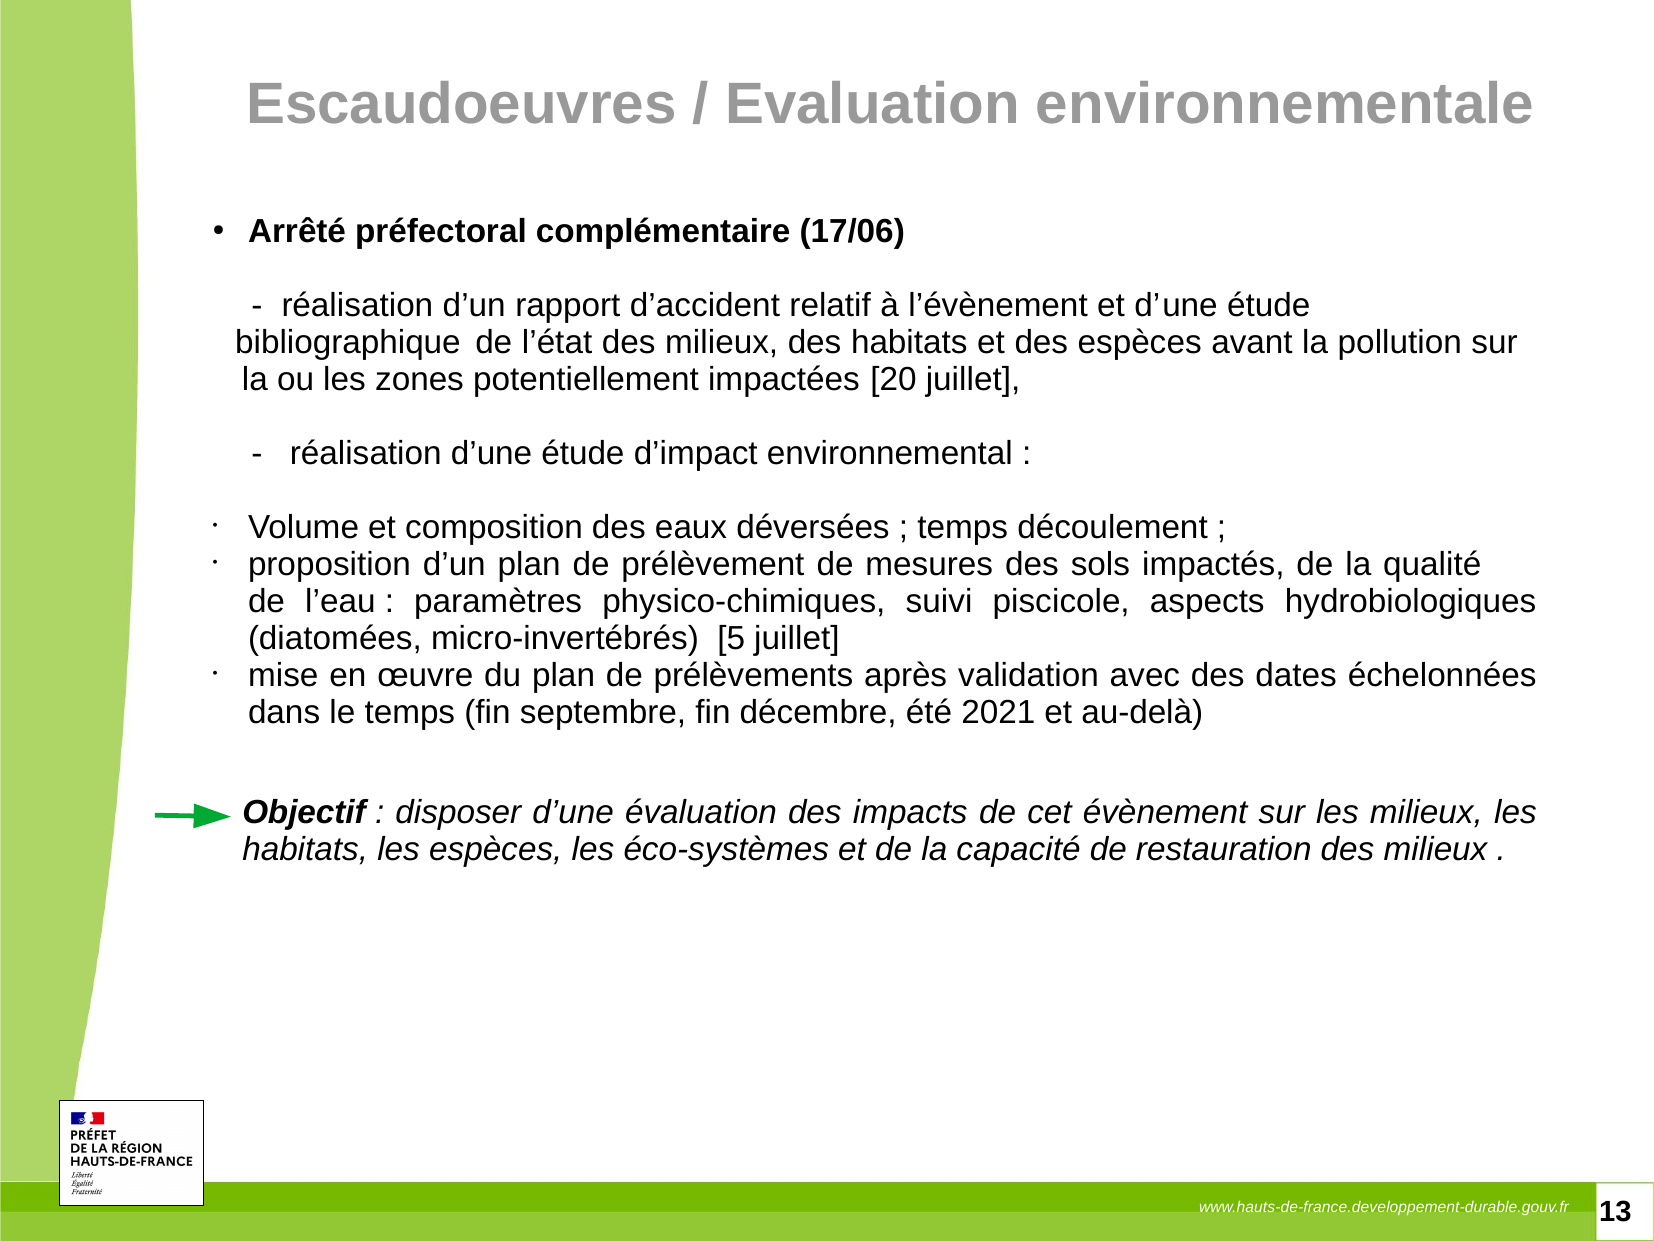

# Escaudoeuvres / Evaluation environnementale
Arrêté préfectoral complémentaire (17/06)
 	- réalisation d’un rapport d’accident relatif à l’évènement et d’une étude 			 bibliographique 	de l’état des milieux, des habitats et des espèces avant la pollution sur la ou les zones potentiellement impactées [20 juillet],
	- réalisation d’une étude d’impact environnemental :
Volume et composition des eaux déversées ; temps découlement ;
proposition d’un plan de prélèvement de mesures des sols impactés, de la qualité 	de l’eau : paramètres physico-chimiques, suivi piscicole, aspects hydrobiologiques (diatomées, micro-invertébrés) [5 juillet]
mise en œuvre du plan de prélèvements après validation avec des dates échelonnées dans le temps (fin septembre, fin décembre, été 2021 et au-delà)
Objectif : disposer d’une évaluation des impacts de cet évènement sur les milieux, les habitats, les espèces, les éco-systèmes et de la capacité de restauration des milieux .
13